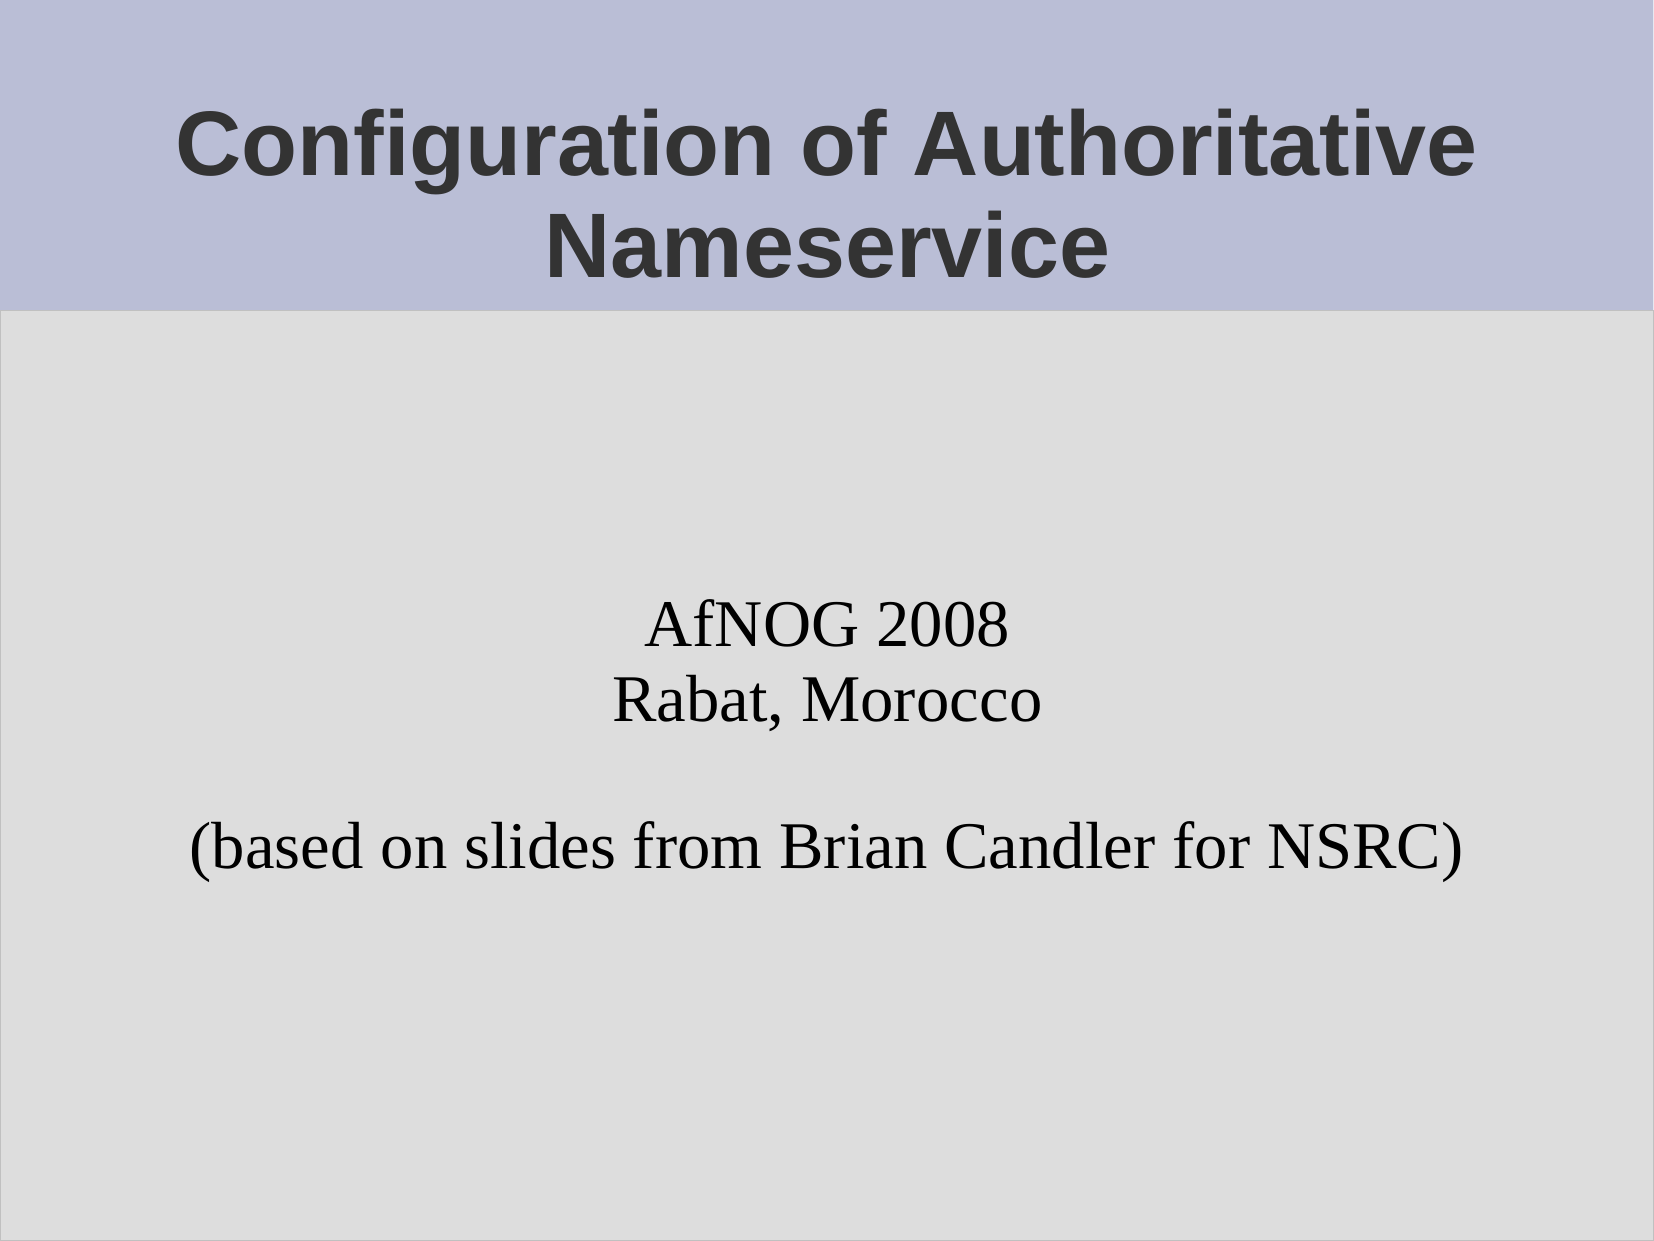

# Configuration of Authoritative Nameservice
AfNOG 2008
Rabat, Morocco
(based on slides from Brian Candler for NSRC)